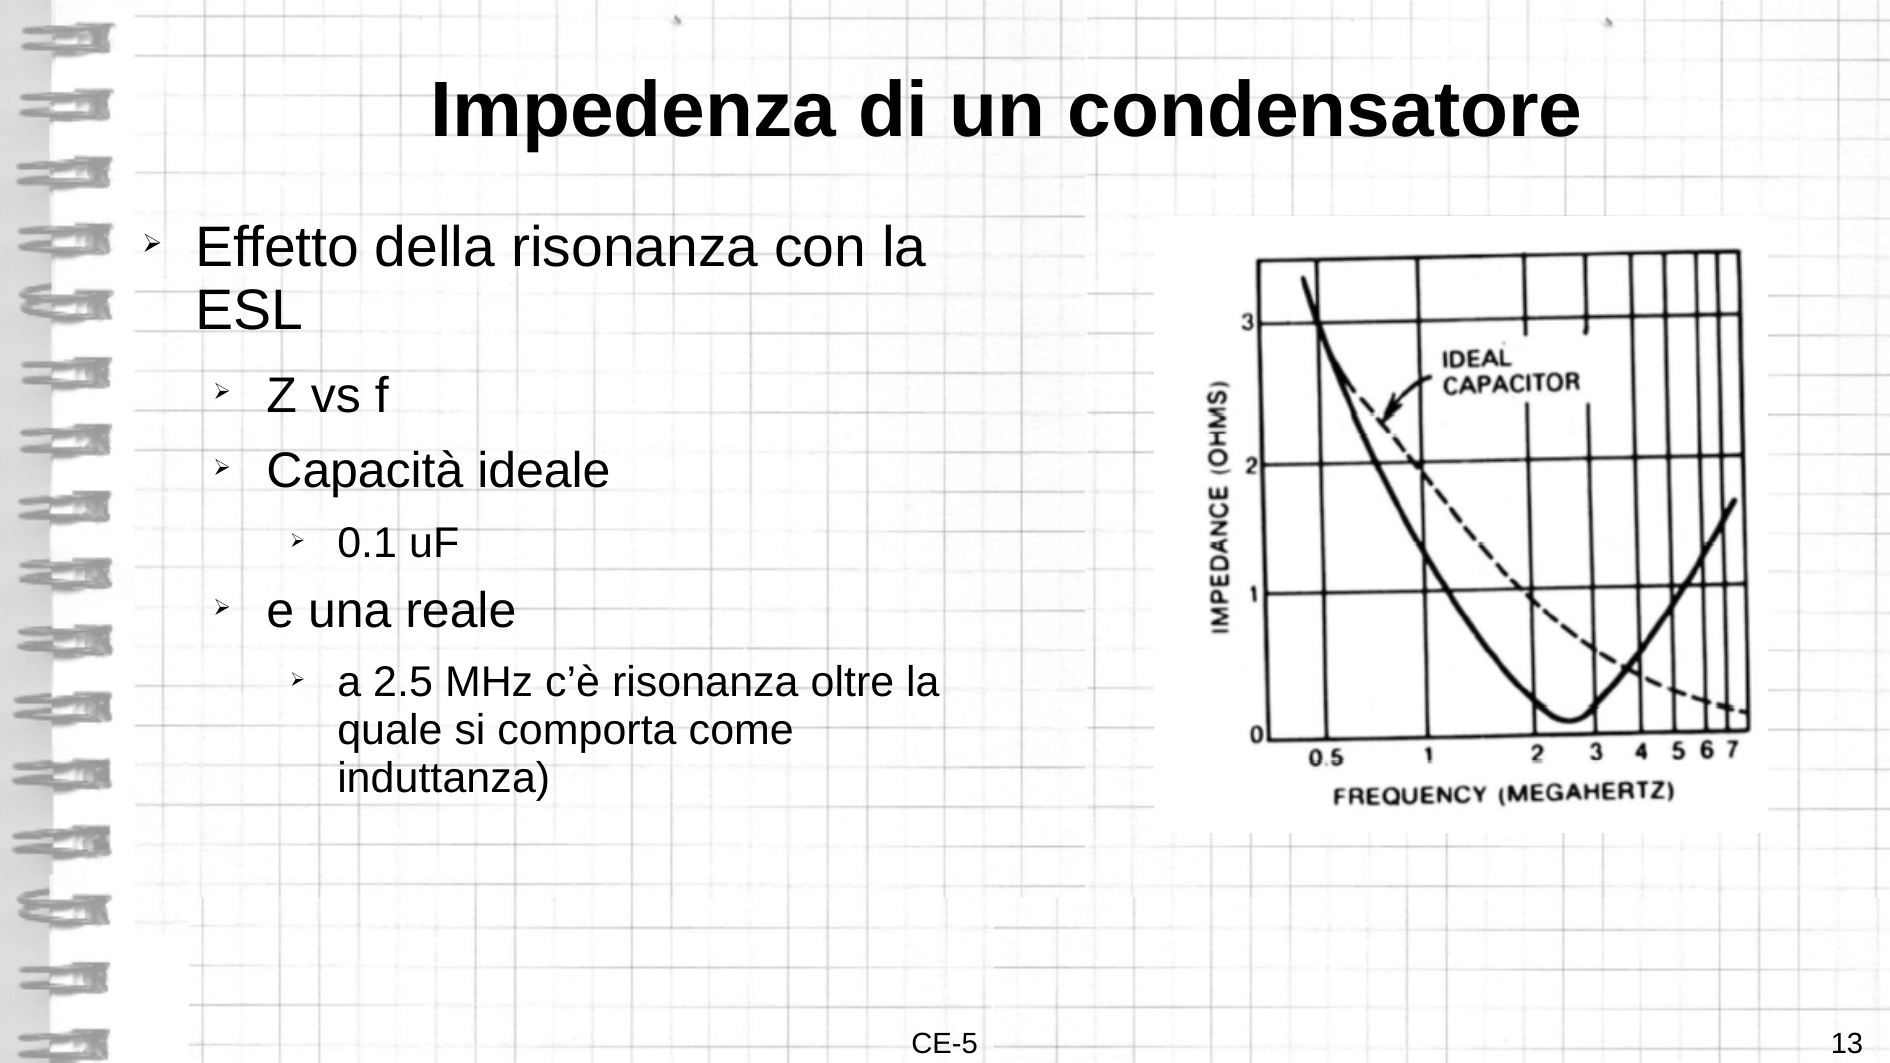

# Impedenza di un condensatore
Effetto della risonanza con la ESL
Z vs f
Capacità ideale
0.1 uF
e una reale
a 2.5 MHz c’è risonanza oltre la quale si comporta come induttanza)
CE-5
13